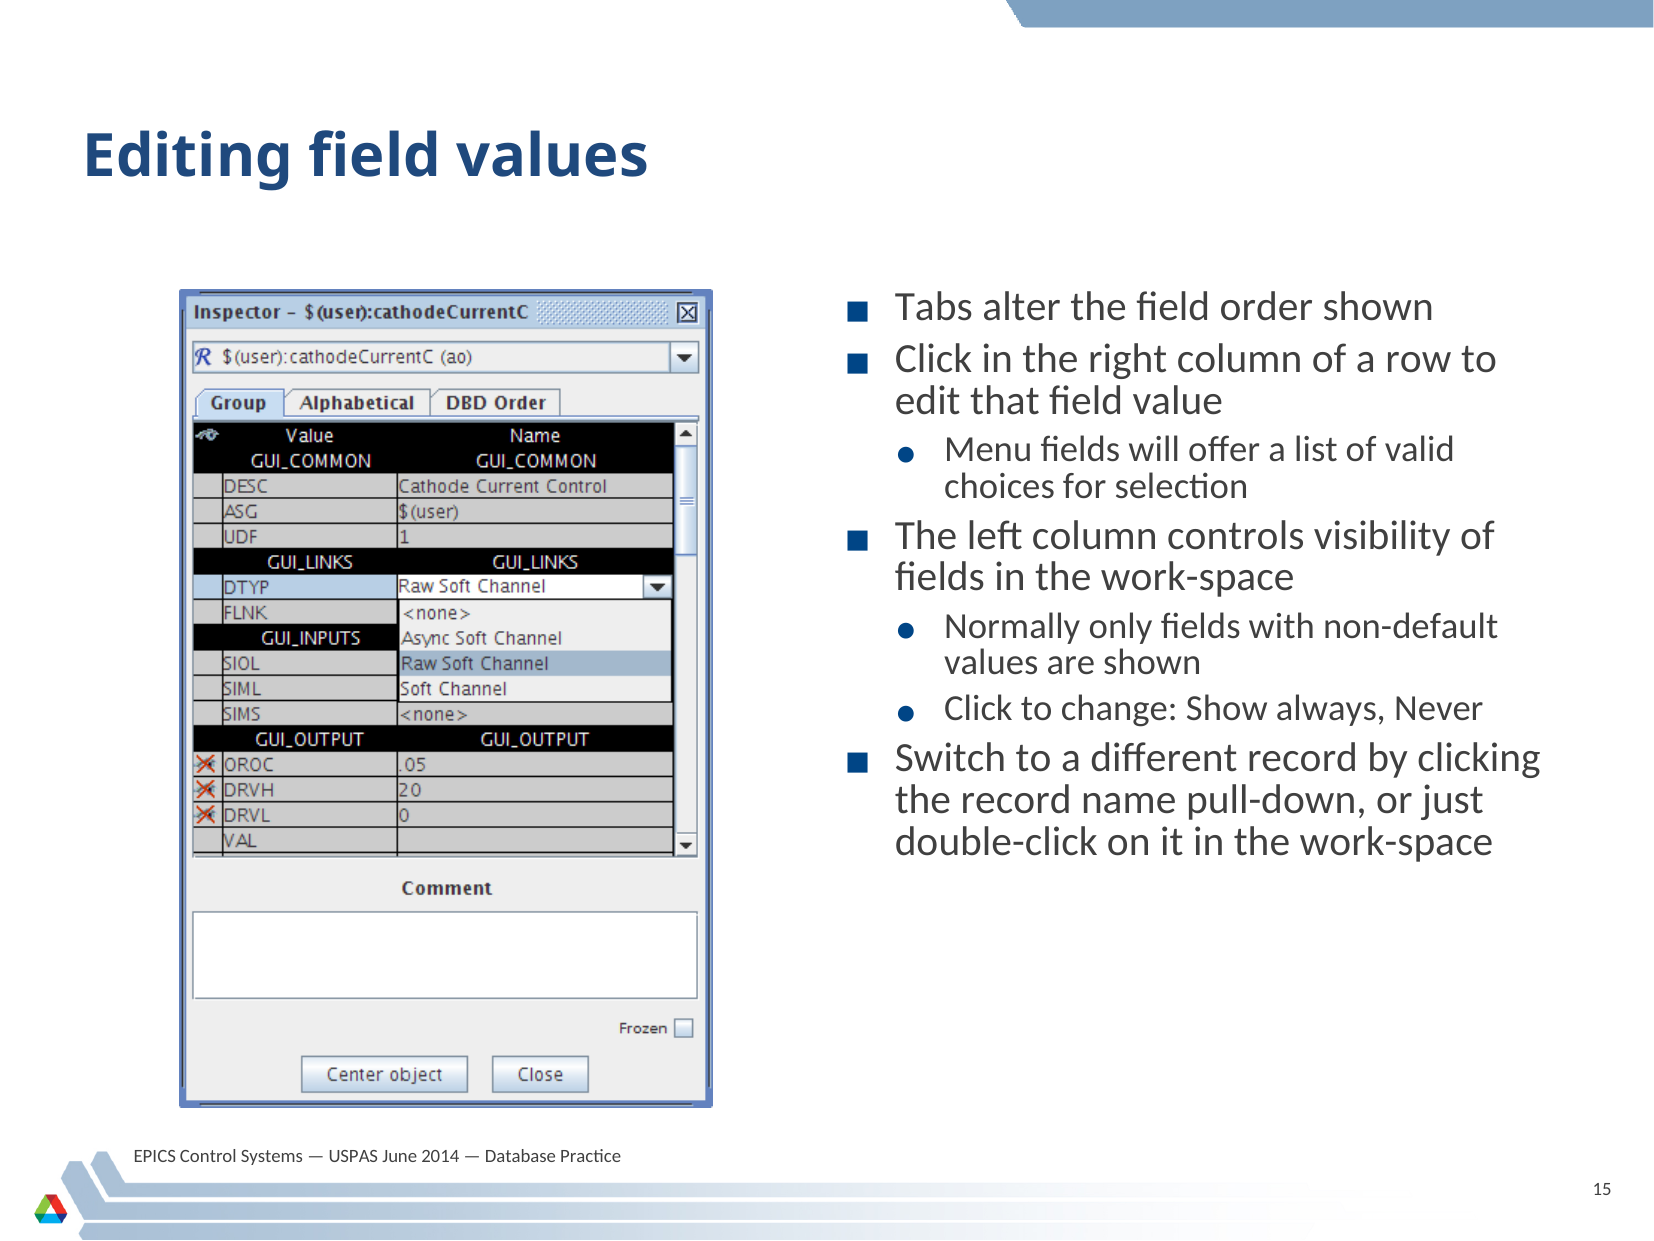

# Editing field values
Tabs alter the field order shown
Click in the right column of a row to edit that field value
Menu fields will offer a list of valid choices for selection
The left column controls visibility of fields in the work-space
Normally only fields with non-default values are shown
Click to change: Show always, Never
Switch to a different record by clicking the record name pull-down, or just double-click on it in the work-space
EPICS Control Systems — USPAS June 2014 — Database Practice
15